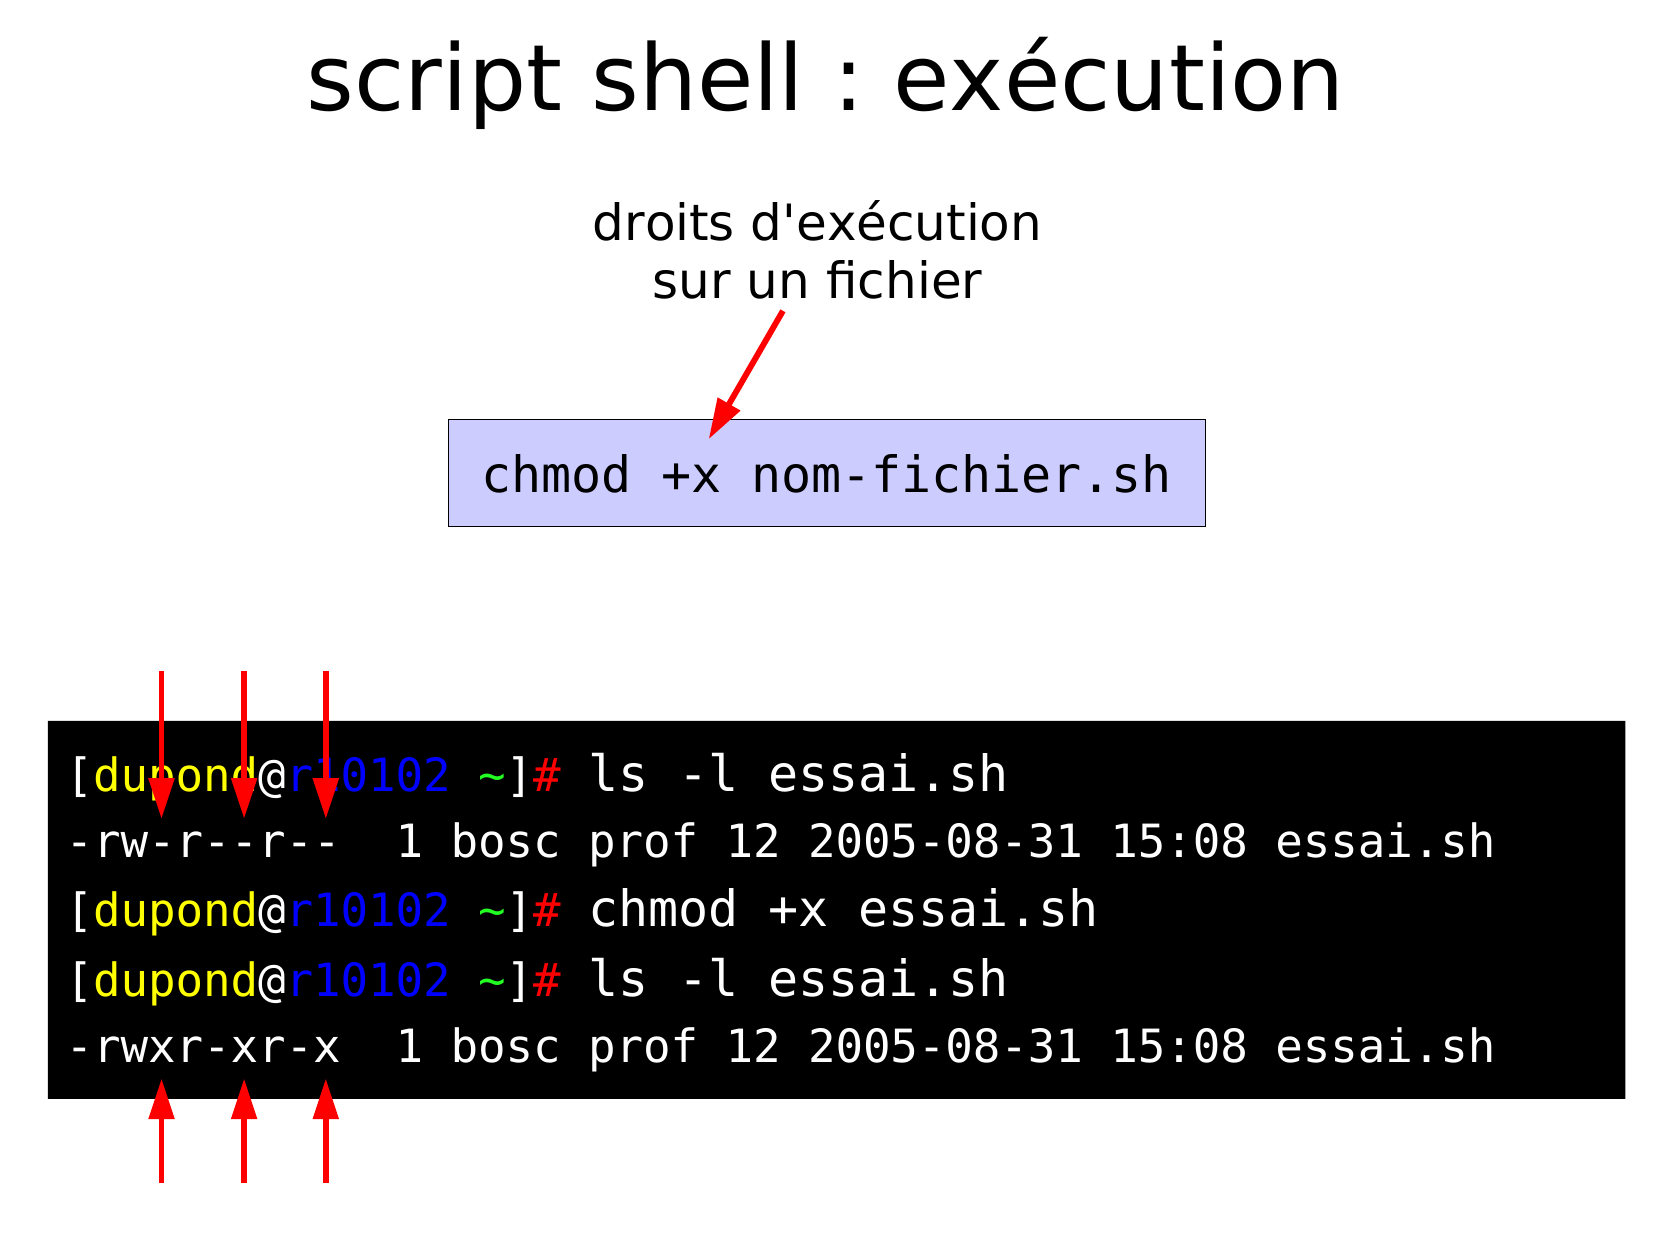

# script shell : exécution
droits d'exécution
sur un fichier
chmod +x nom-fichier.sh
[dupond@r10102 ~]# ls -l essai.sh
-rw-r--r-- 1 bosc prof 12 2005-08-31 15:08 essai.sh
[dupond@r10102 ~]# chmod +x essai.sh
[dupond@r10102 ~]# ls -l essai.sh
-rwxr-xr-x 1 bosc prof 12 2005-08-31 15:08 essai.sh